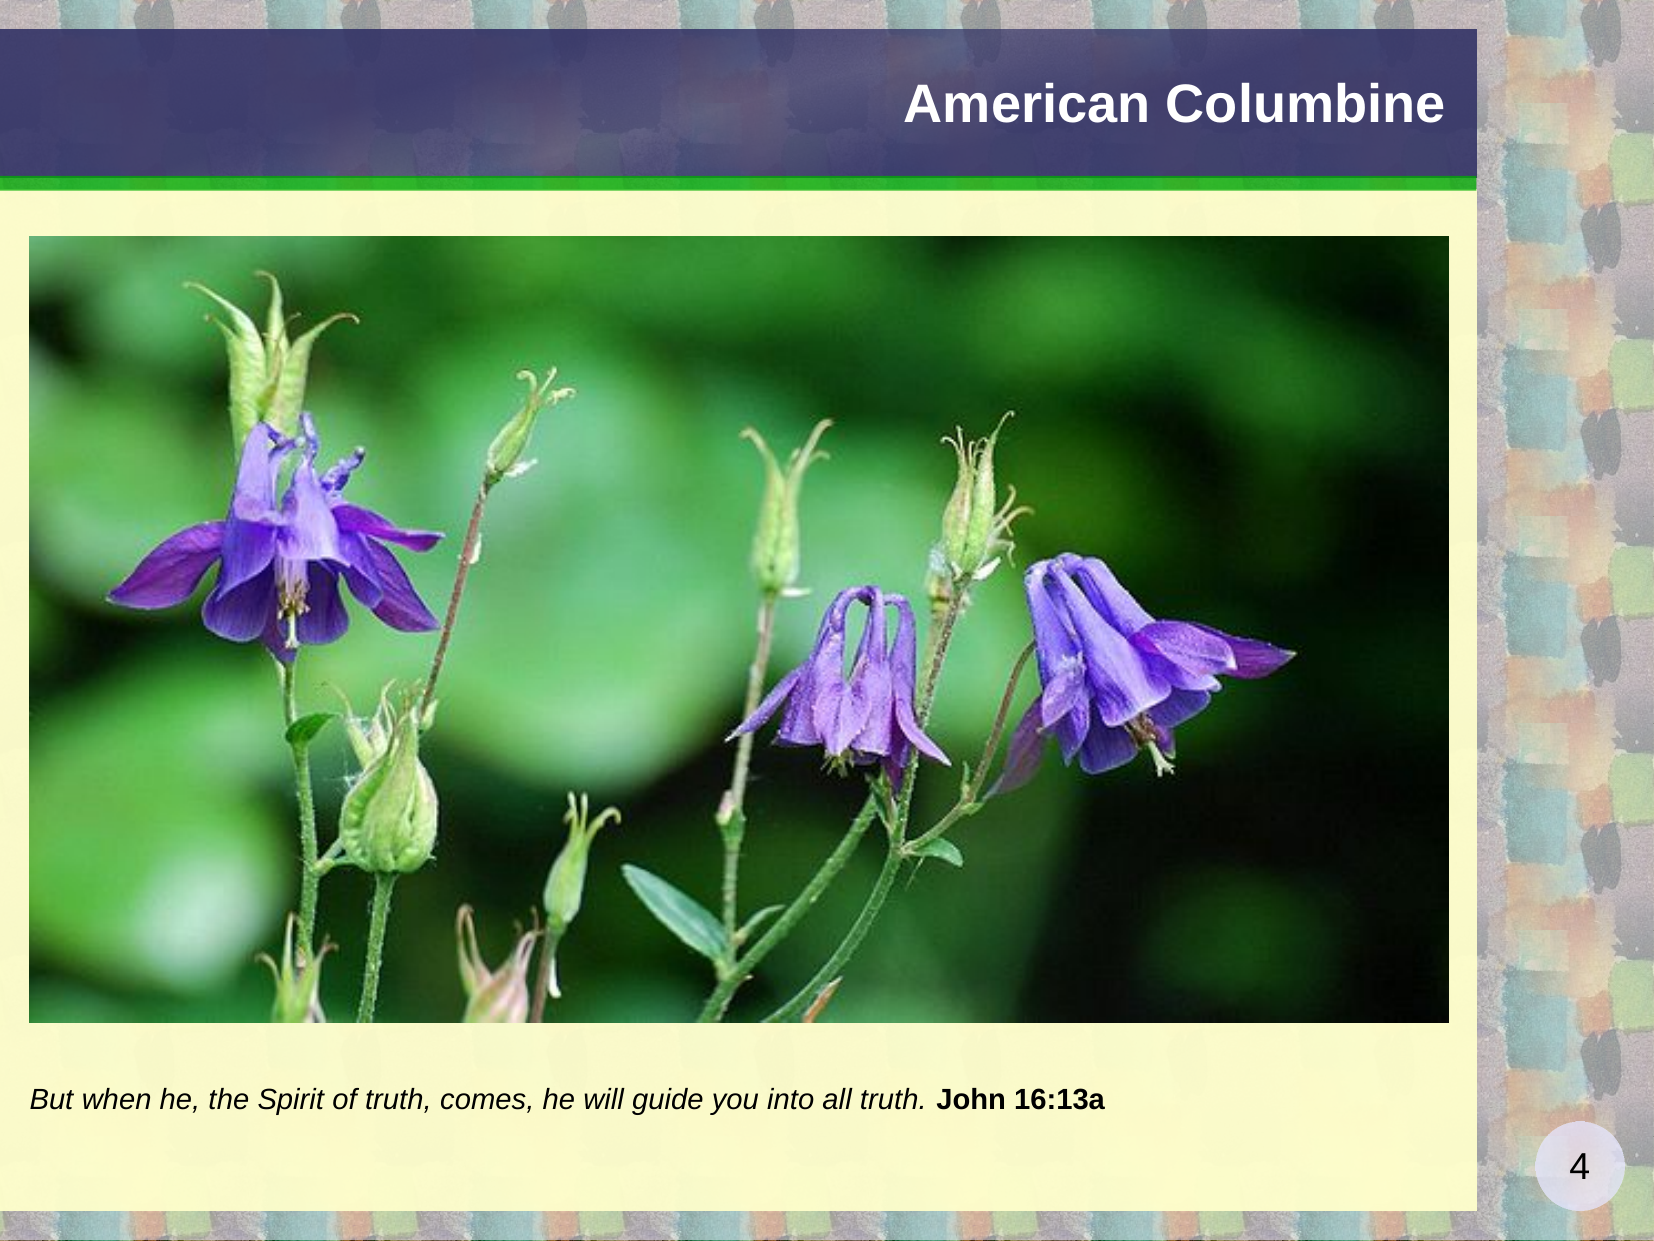

# American Columbine
But when he, the Spirit of truth, comes, he will guide you into all truth. John 16:13a